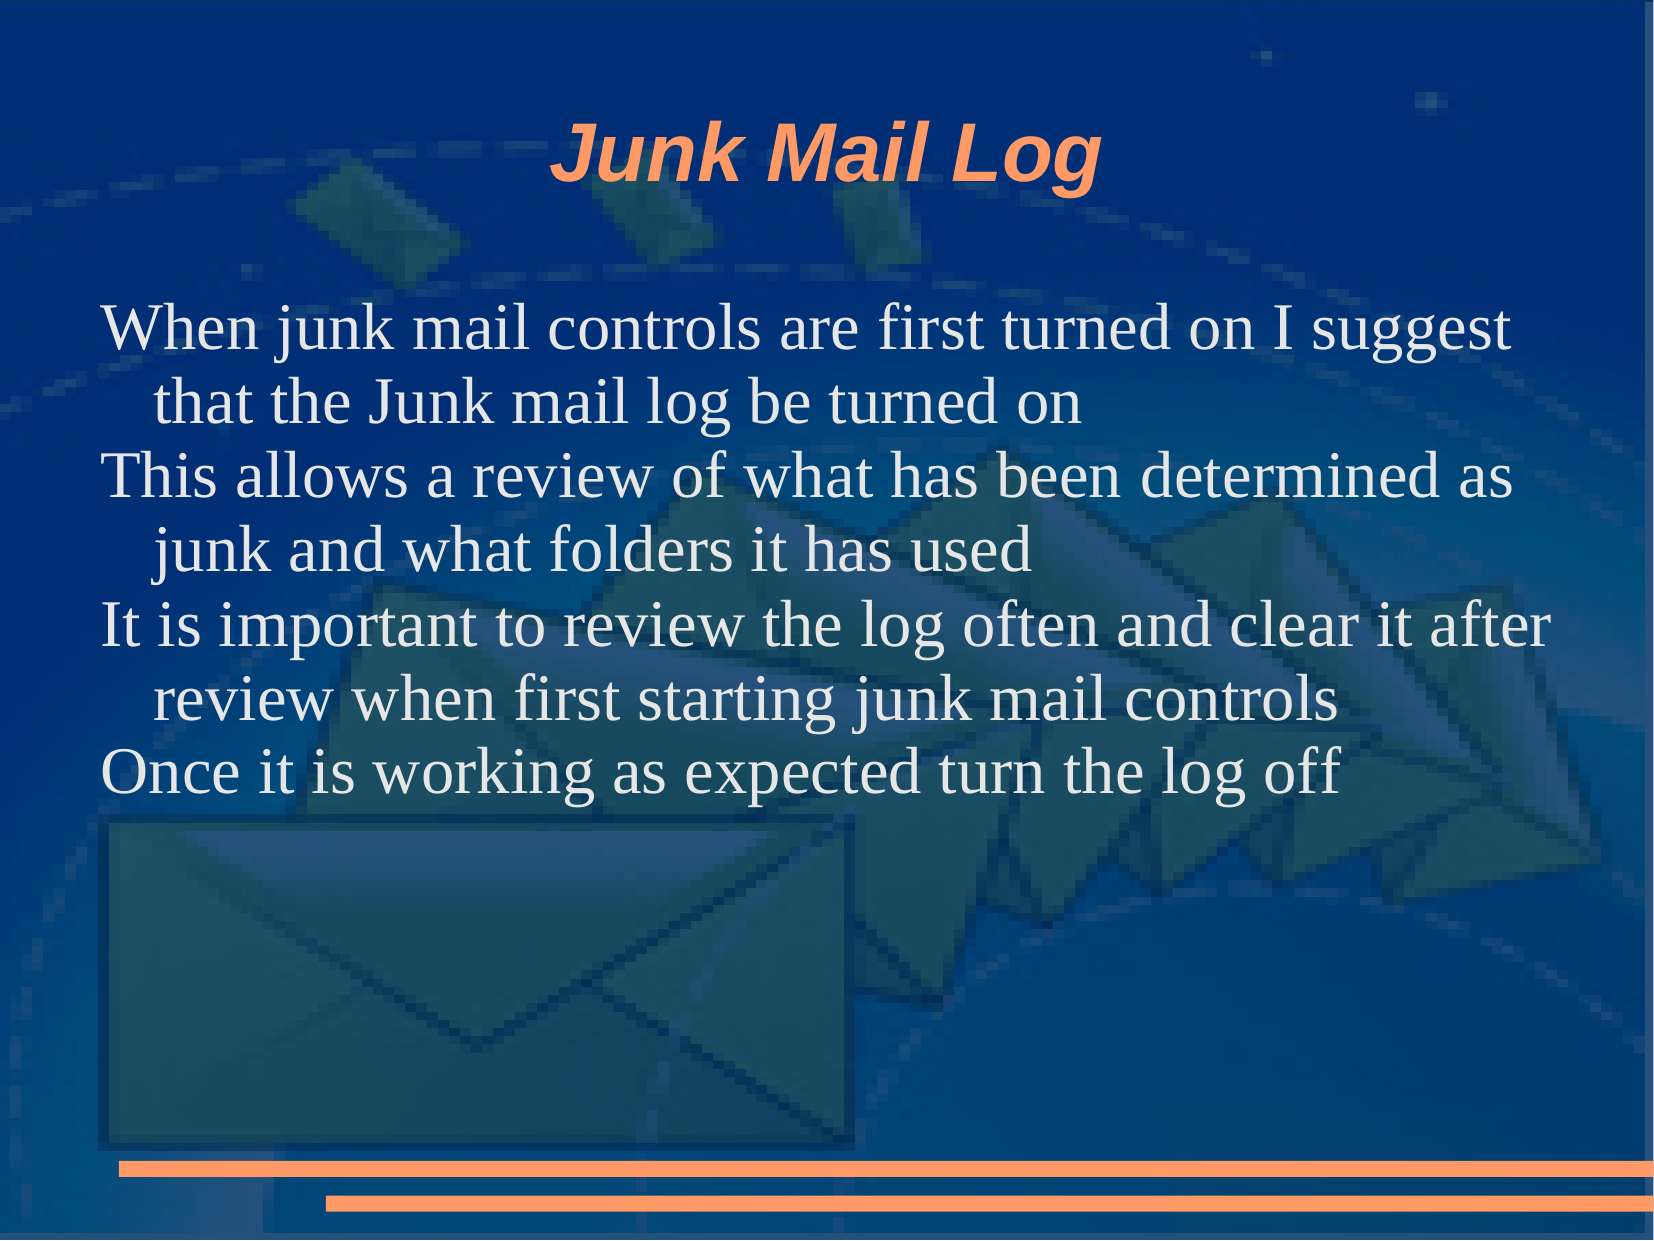

# Junk Mail Log
When junk mail controls are first turned on I suggest that the Junk mail log be turned on
This allows a review of what has been determined as junk and what folders it has used
It is important to review the log often and clear it after review when first starting junk mail controls
Once it is working as expected turn the log off